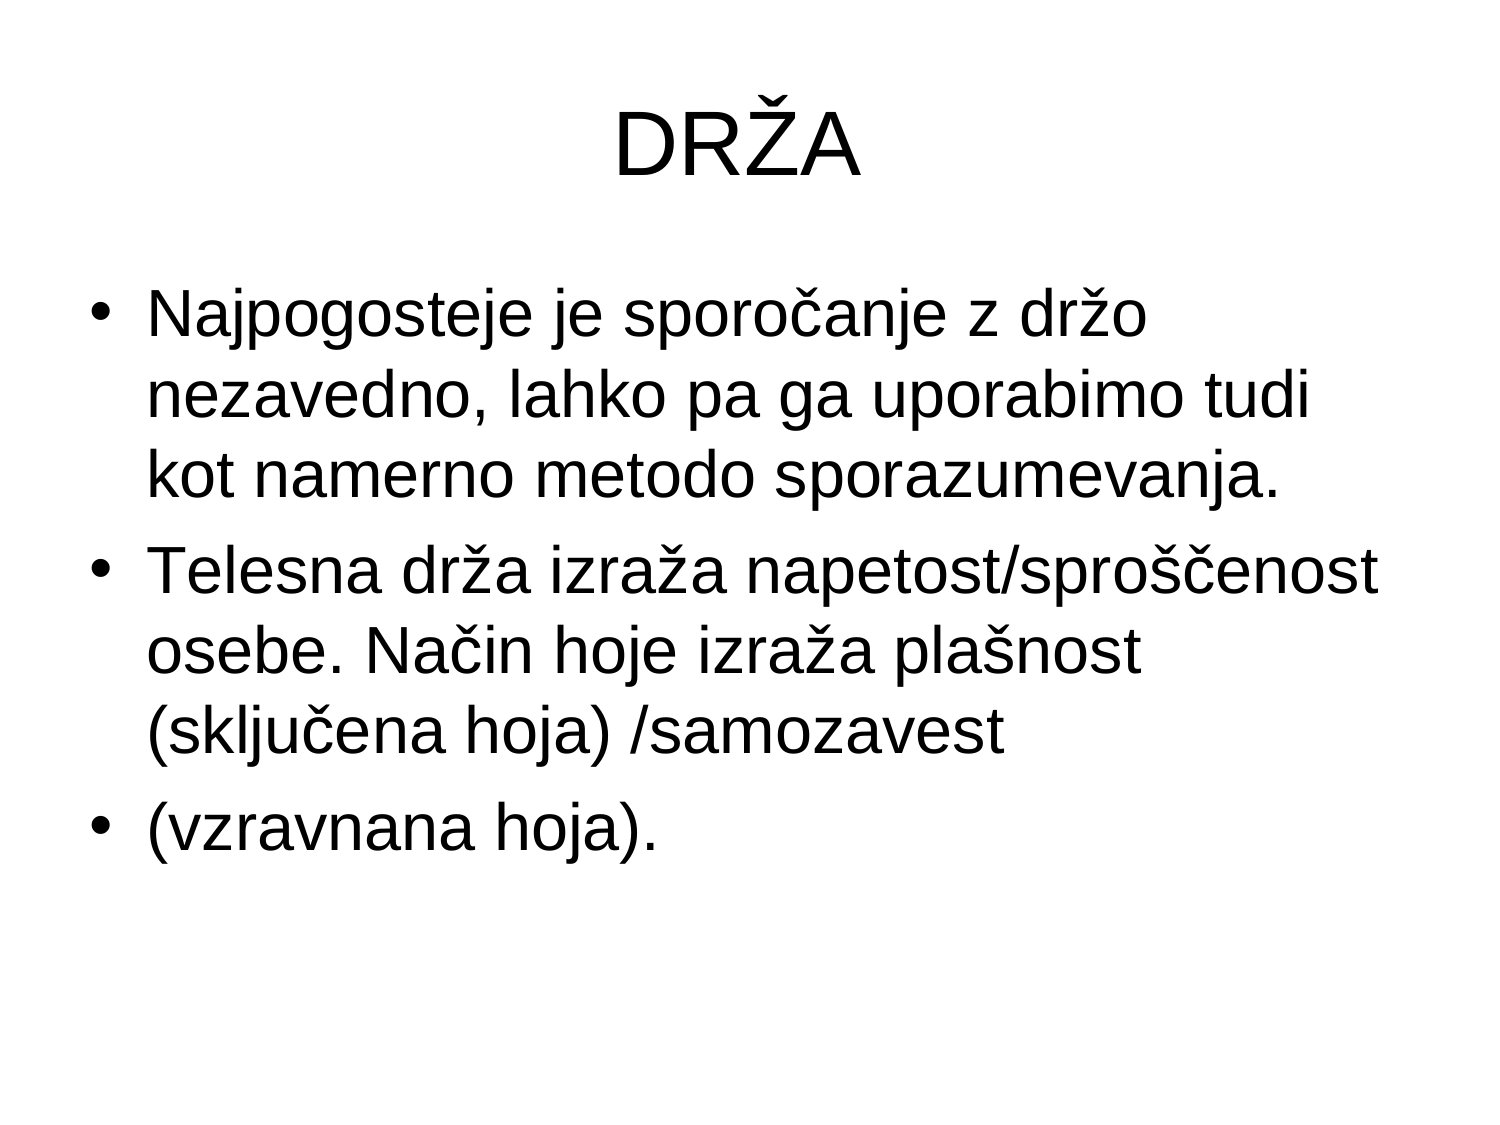

# DRŽA
Najpogosteje je sporočanje z držo nezavedno, lahko pa ga uporabimo tudi kot namerno metodo sporazumevanja.
Telesna drža izraža napetost/sproščenost osebe. Način hoje izraža plašnost (sključena hoja) /samozavest
(vzravnana hoja).